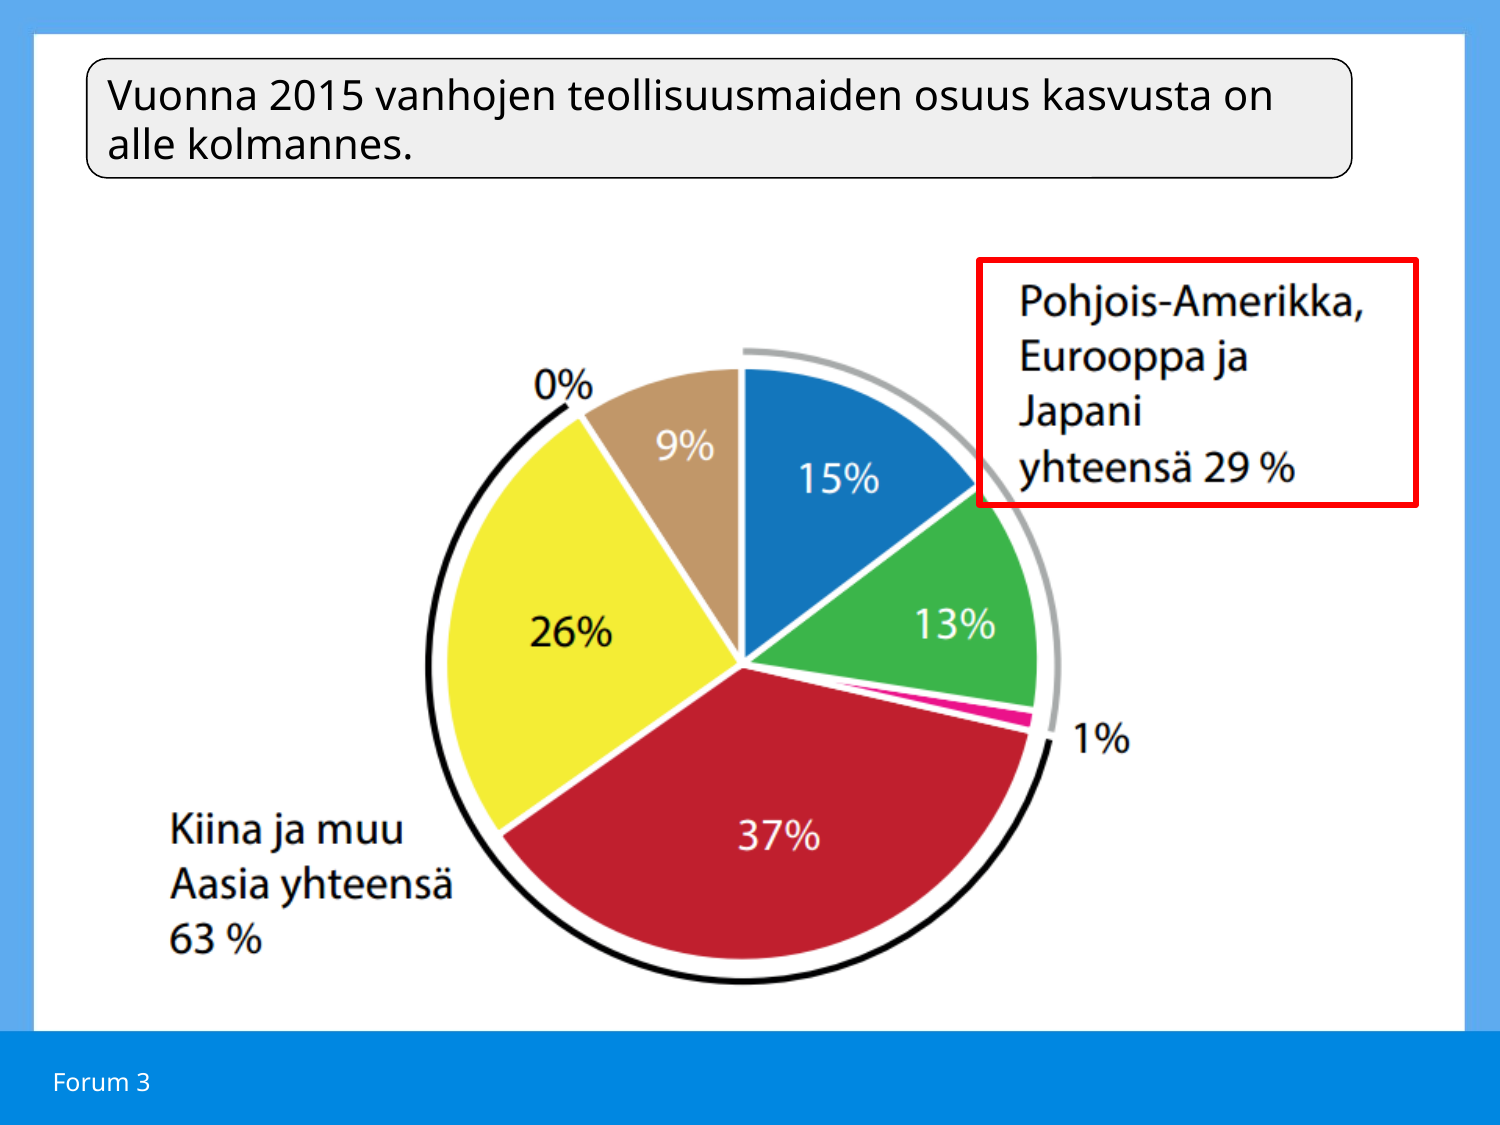

Vuonna 2015 vanhojen teollisuusmaiden osuus kasvusta on alle kolmannes.